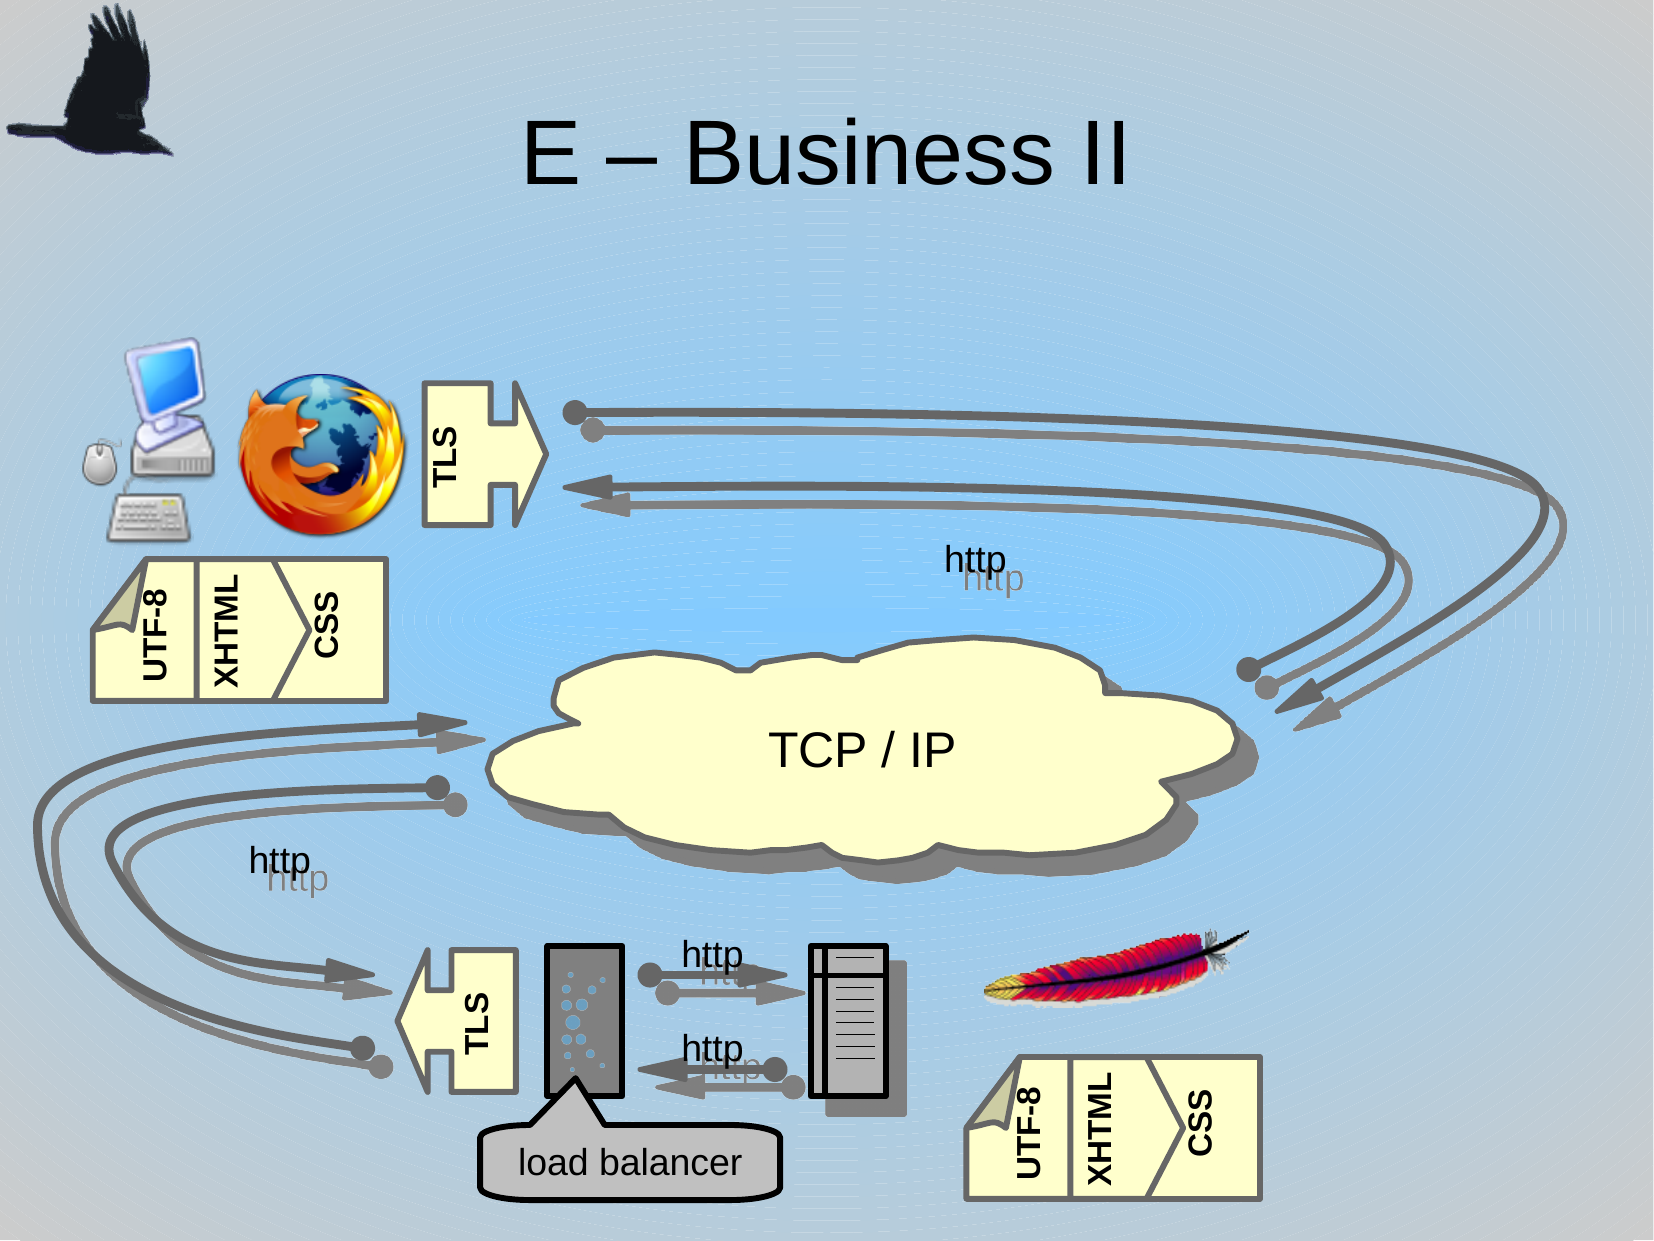

# E – Business II
TLS
http
UTF-8
CSS
XHTML
TCP / IP
http
TLS
http
UTF-8
http
CSS
XHTML
load balancer